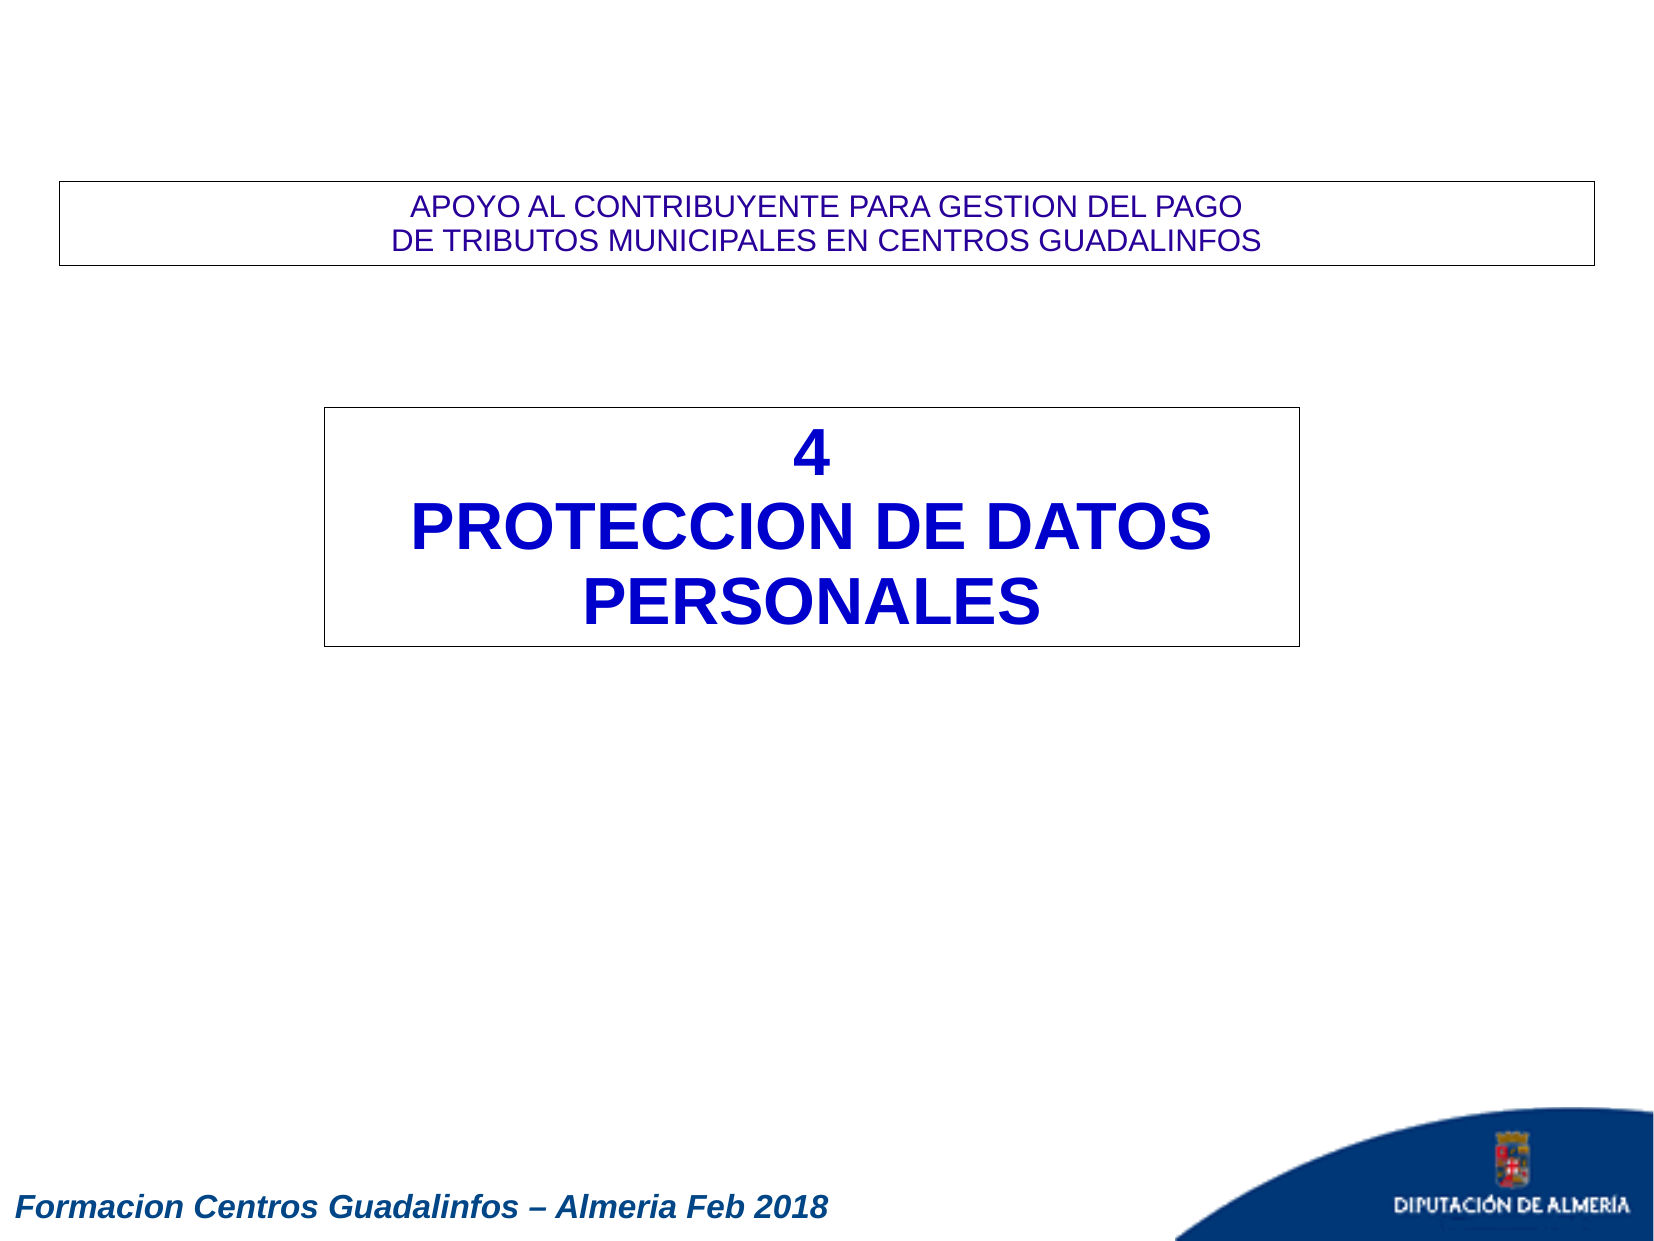

APOYO AL CONTRIBUYENTE PARA GESTION DEL PAGO
DE TRIBUTOS MUNICIPALES EN CENTROS GUADALINFOS
4
PROTECCION DE DATOS PERSONALES
Formacion Centros Guadalinfos – Almeria Feb 2018